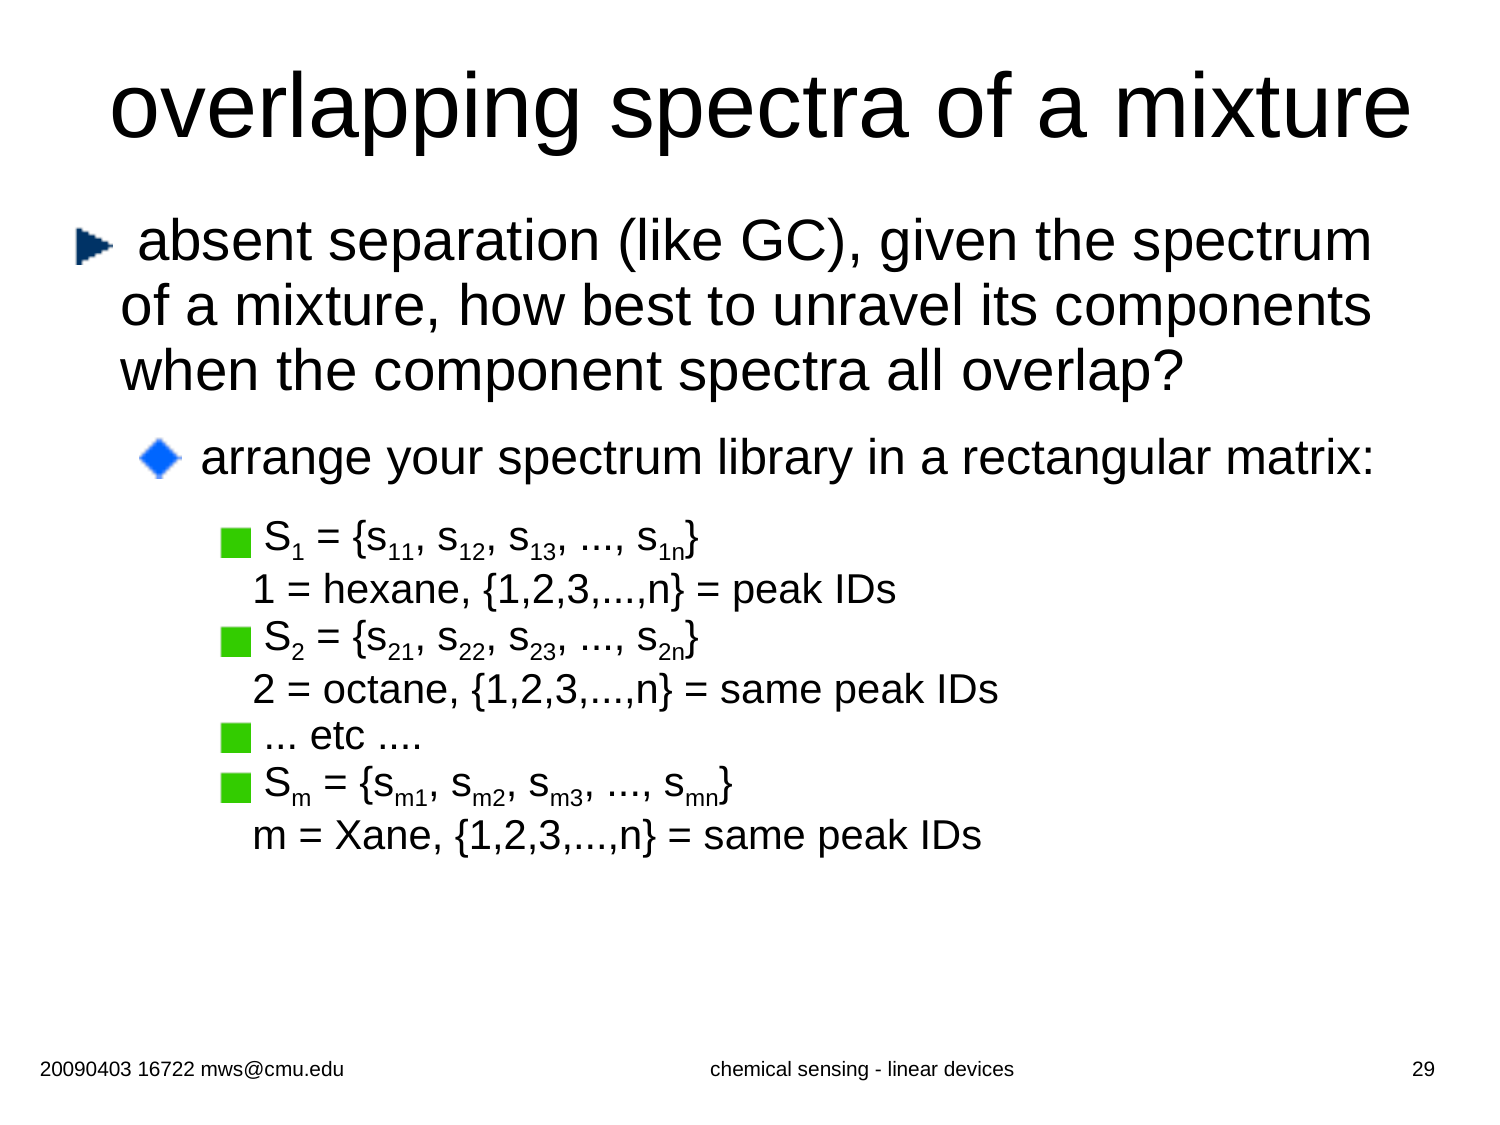

# overlapping spectra of a mixture
 absent separation (like GC), given the spectrum of a mixture, how best to unravel its components when the component spectra all overlap?
 arrange your spectrum library in a rectangular matrix:
 S1 = {s11, s12, s13, ..., s1n}
1 = hexane, {1,2,3,...,n} = peak IDs
 S2 = {s21, s22, s23, ..., s2n}
2 = octane, {1,2,3,...,n} = same peak IDs
 ... etc ....
 Sm = {sm1, sm2, sm3, ..., smn}
m = Xane, {1,2,3,...,n} = same peak IDs
20090403 16722 mws@cmu.edu
chemical sensing - linear devices
29